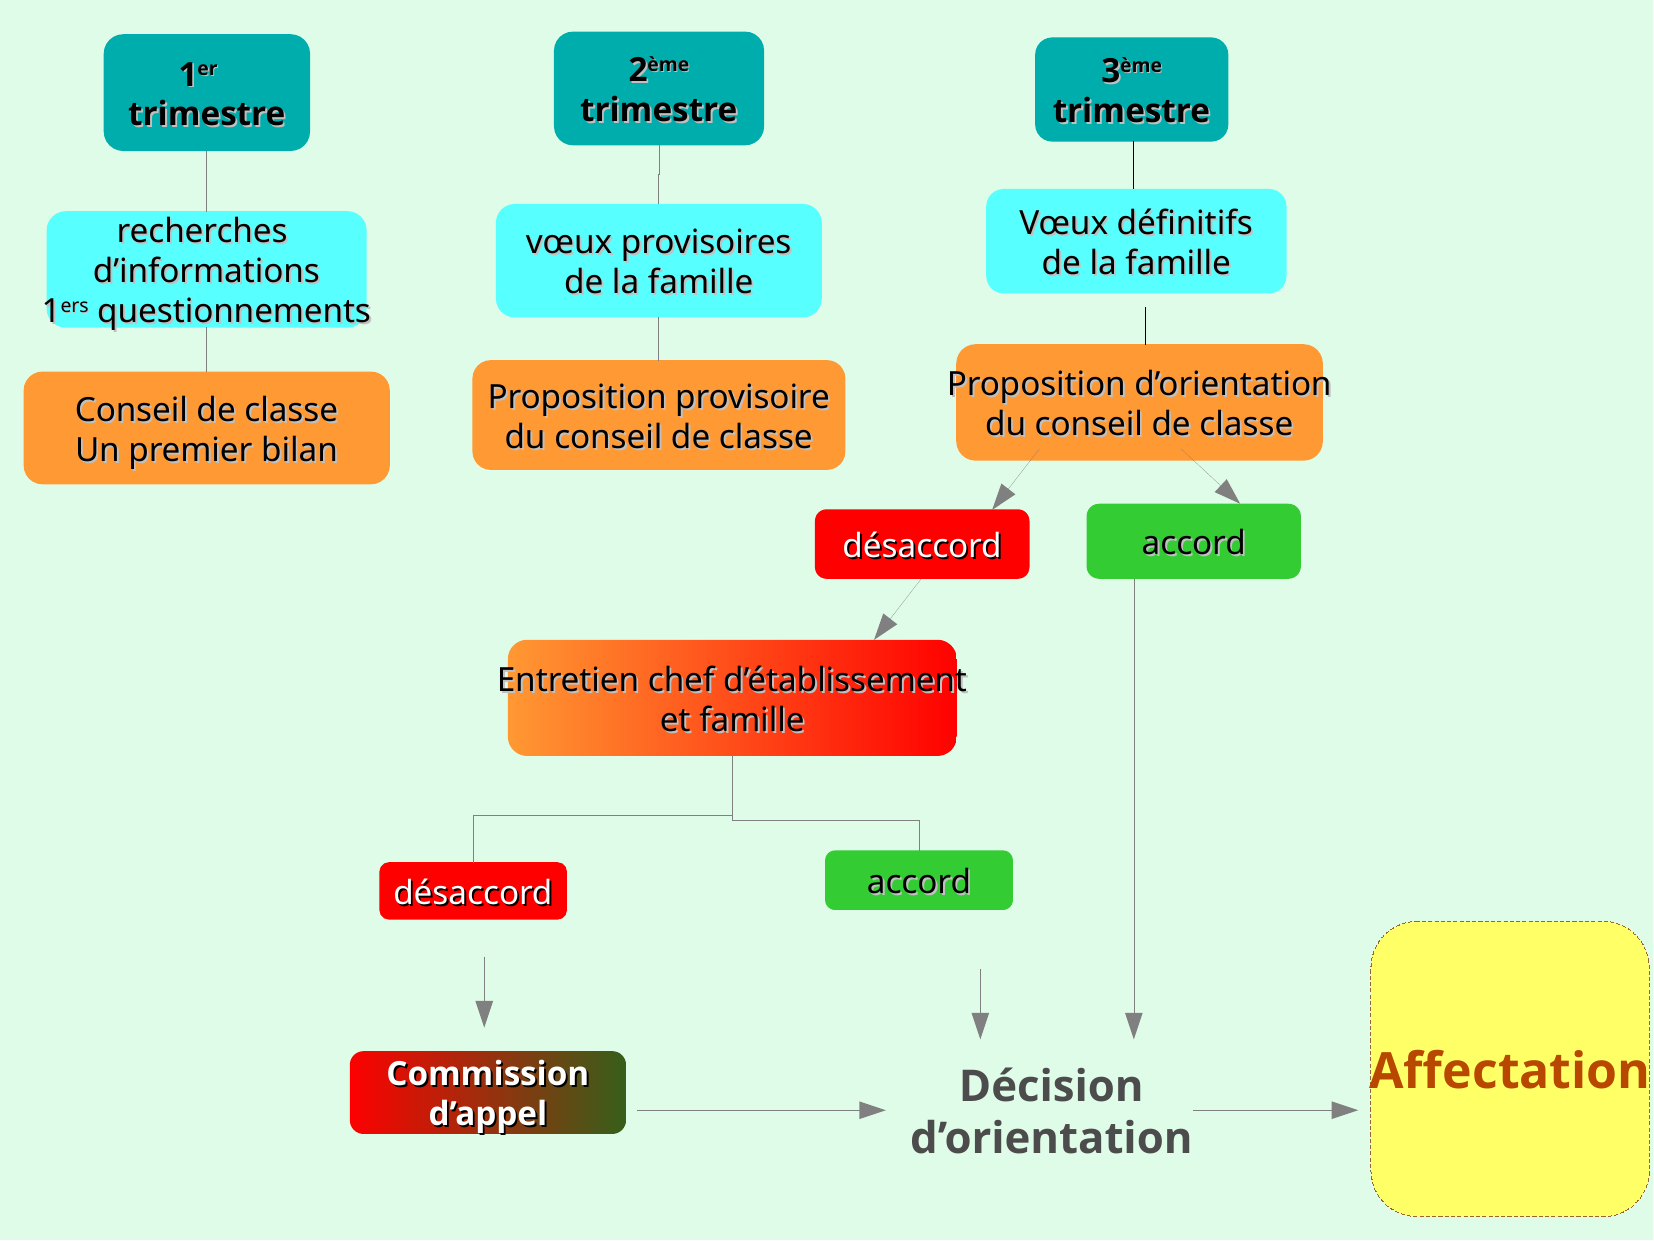

2ème
trimestre
vœux provisoires
de la famille
Proposition provisoire
du conseil de classe
1er
trimestre
recherches
d’informations
1ers questionnements
Conseil de classe
Un premier bilan
3ème
trimestre
Vœux définitifs
de la famille
Proposition d’orientation
du conseil de classe
accord
désaccord
Entretien chef d’établissement
et famille
accord
désaccord
Affectation
Décision
d’orientation
Commission
d’appel